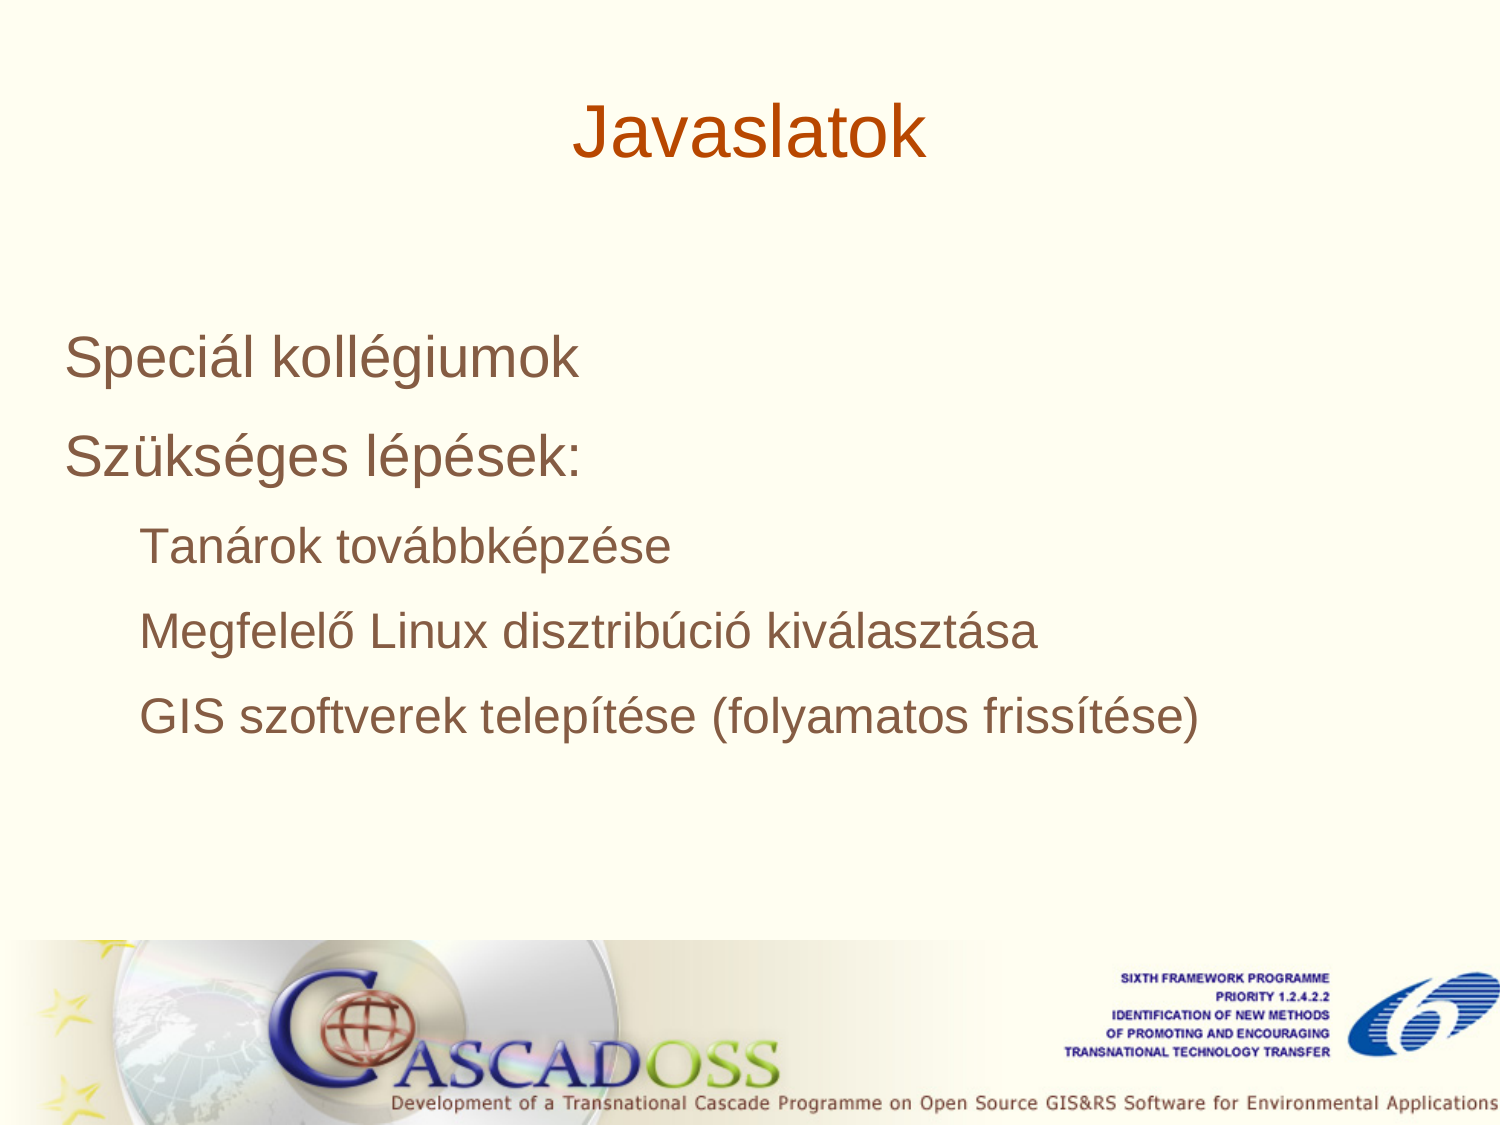

# Javaslatok
Speciál kollégiumok
Szükséges lépések:
Tanárok továbbképzése
Megfelelő Linux disztribúció kiválasztása
GIS szoftverek telepítése (folyamatos frissítése)